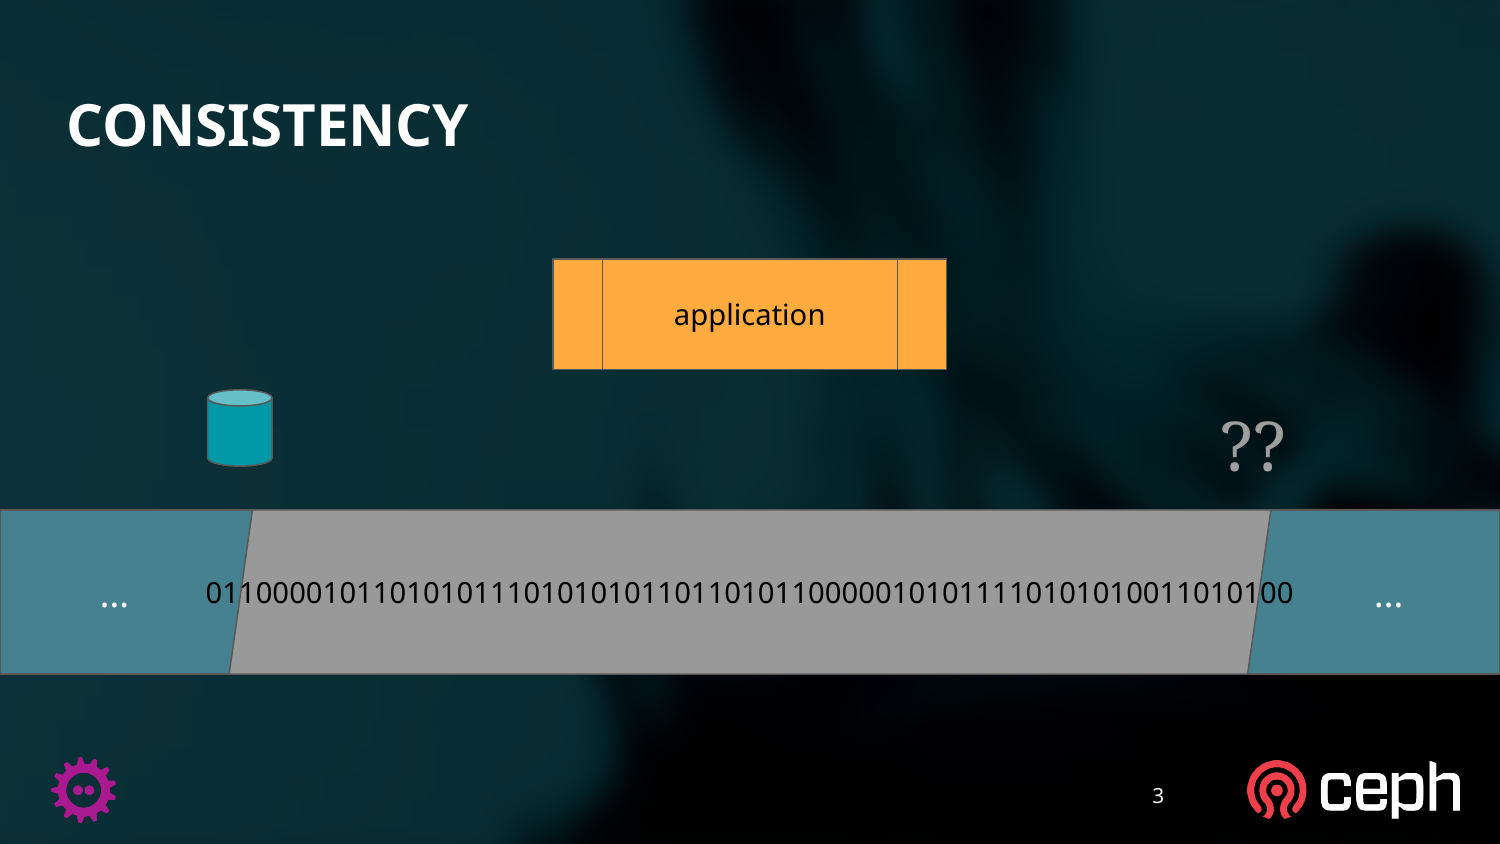

# CONSISTENCY
application
⁇
01100001011010101110101010110110101100000101011110101010011010100
…
…